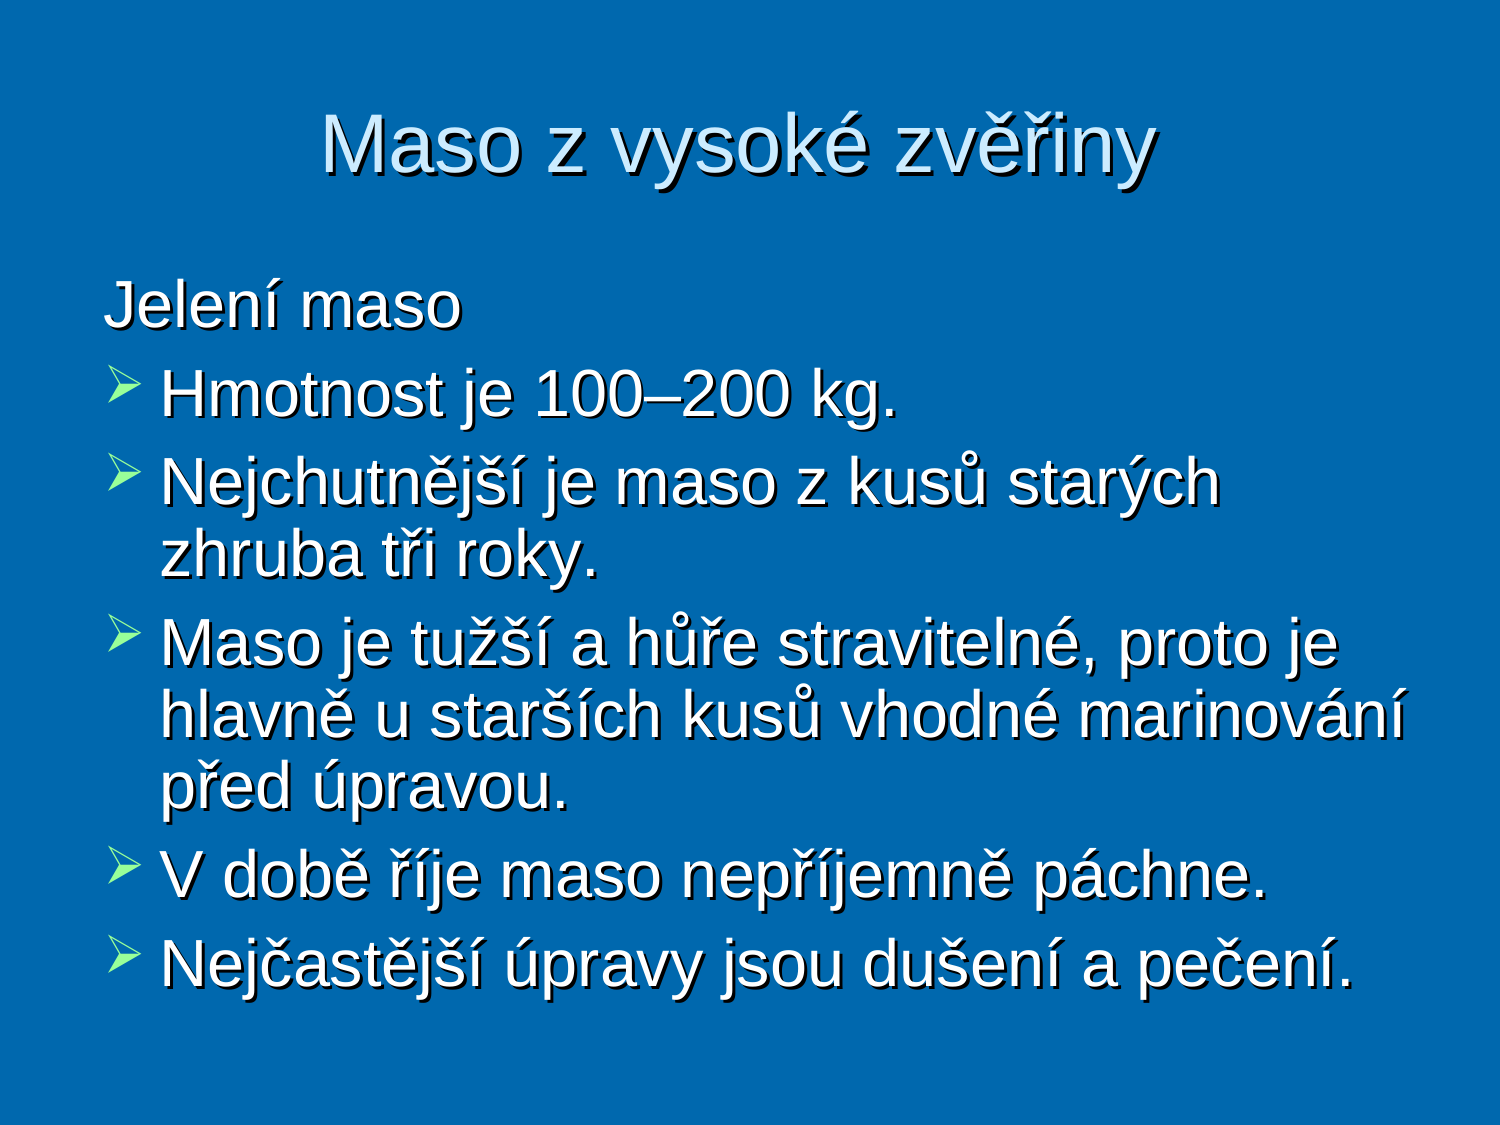

# Maso z vysoké zvěřiny
Jelení maso
Hmotnost je 100–200 kg.
Nejchutnější je maso z kusů starých zhruba tři roky.
Maso je tužší a hůře stravitelné, proto je hlavně u starších kusů vhodné marinování před úpravou.
V době říje maso nepříjemně páchne.
Nejčastější úpravy jsou dušení a pečení.